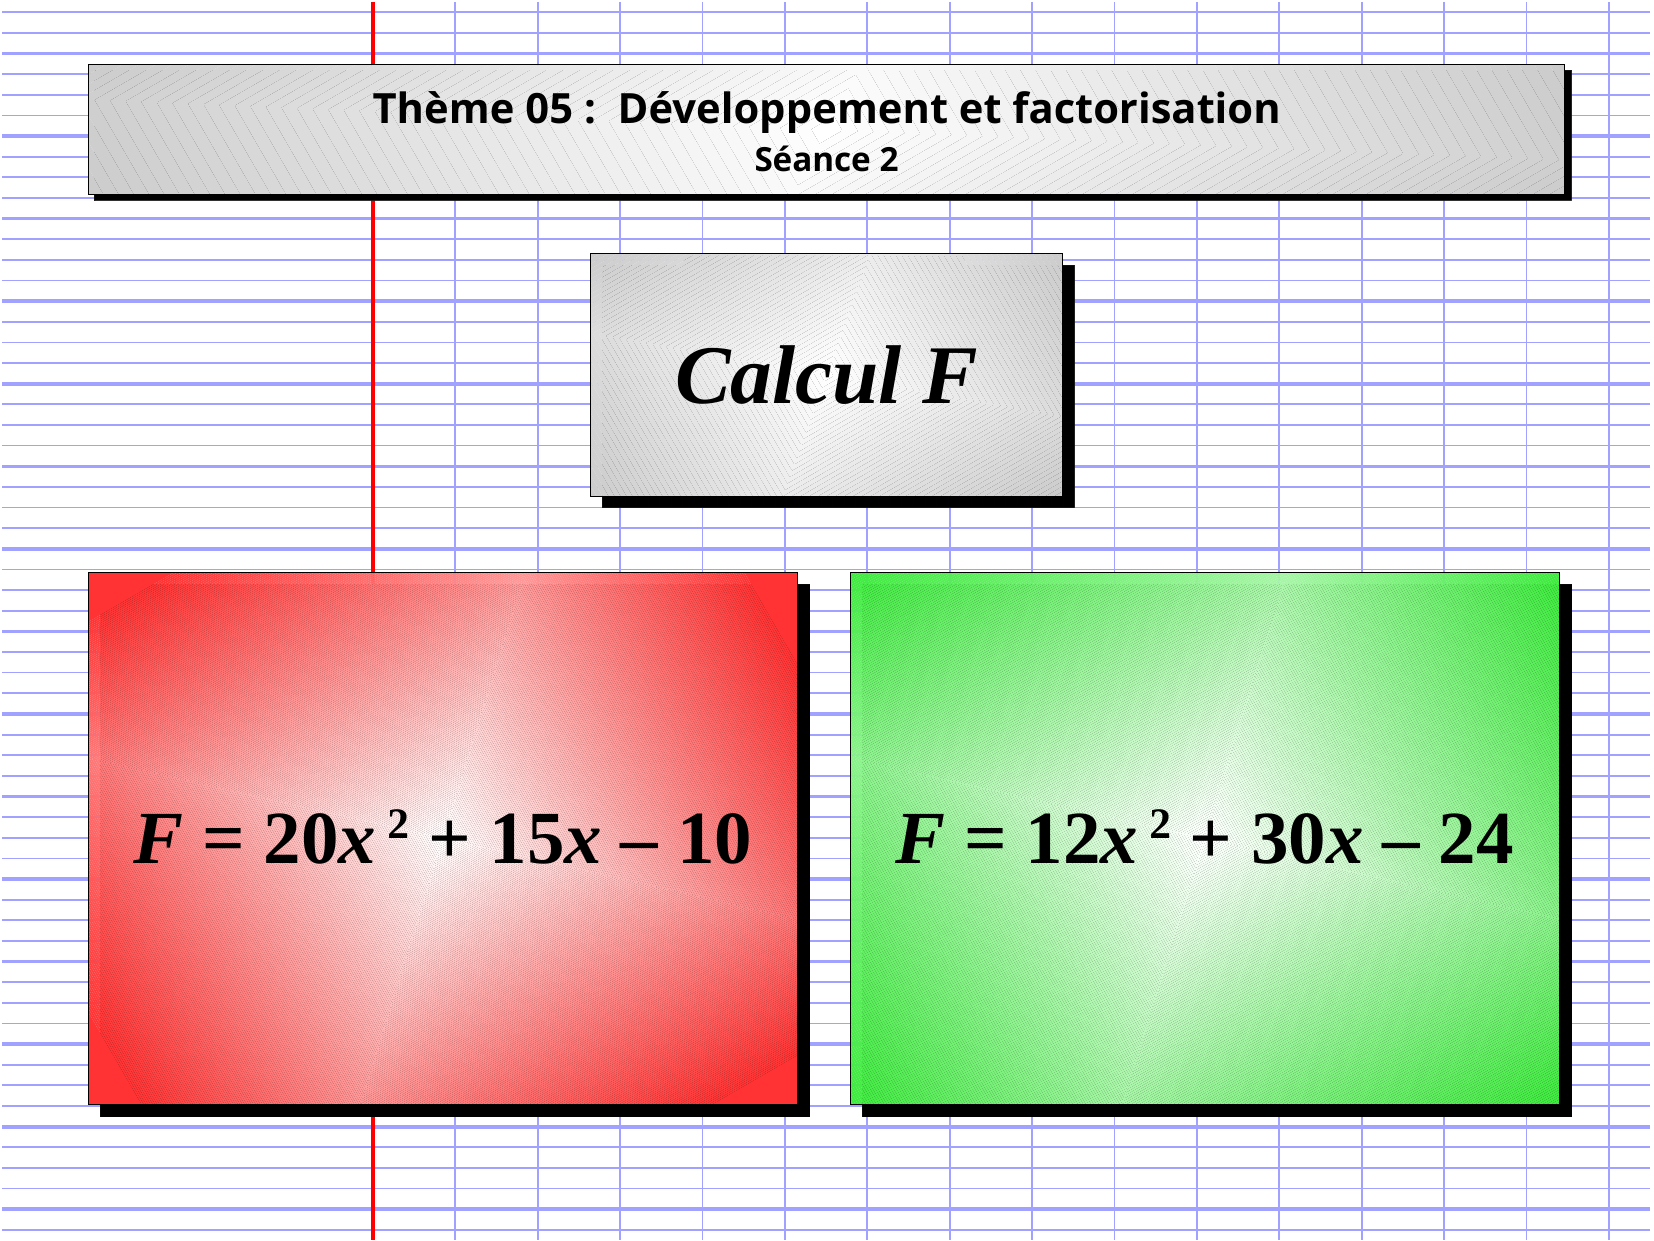

Thème 05 : Développement et factorisation
Séance 2
Calcul F
10
11
12
13
14
15
9
0
1
2
3
4
5
6
7
8
F = 20x 2 + 15x – 10
F = 12x 2 + 30x – 24